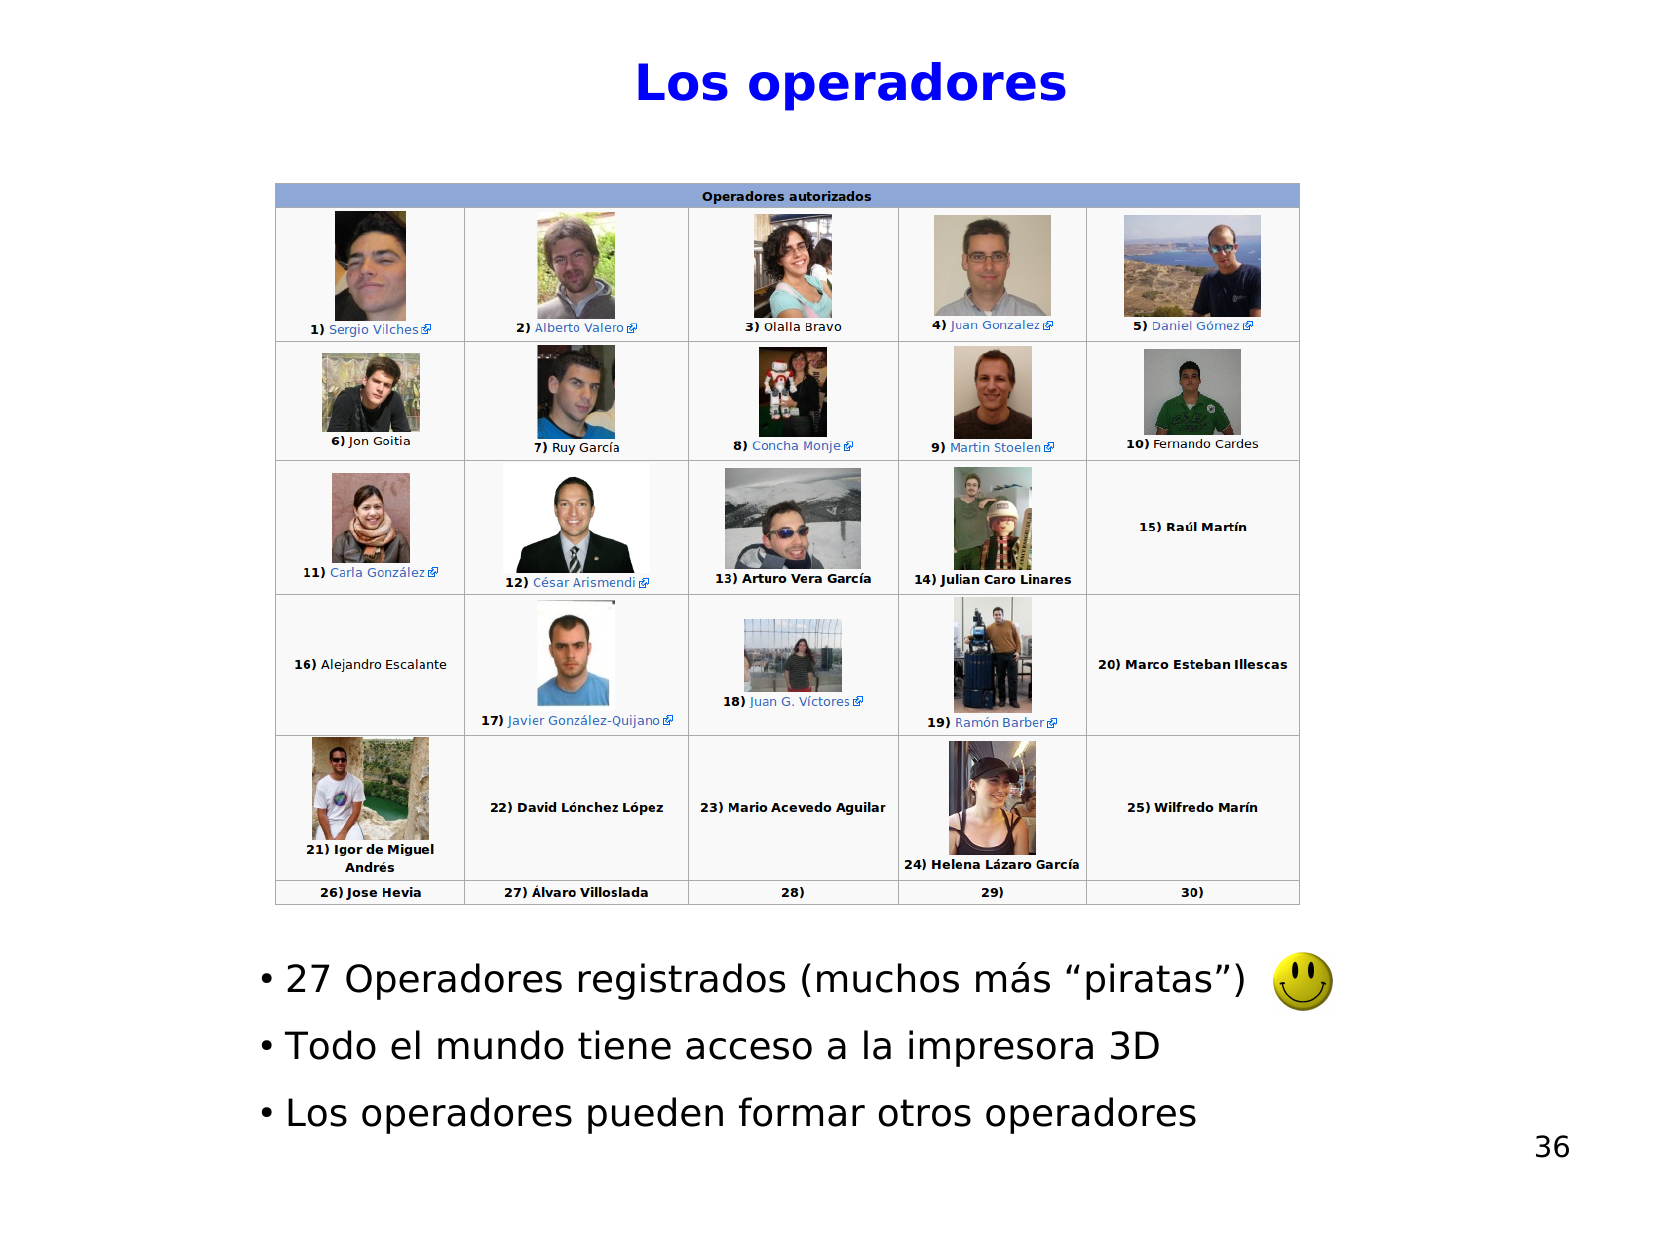

Los operadores
 27 Operadores registrados (muchos más “piratas”)
 Todo el mundo tiene acceso a la impresora 3D
 Los operadores pueden formar otros operadores
36